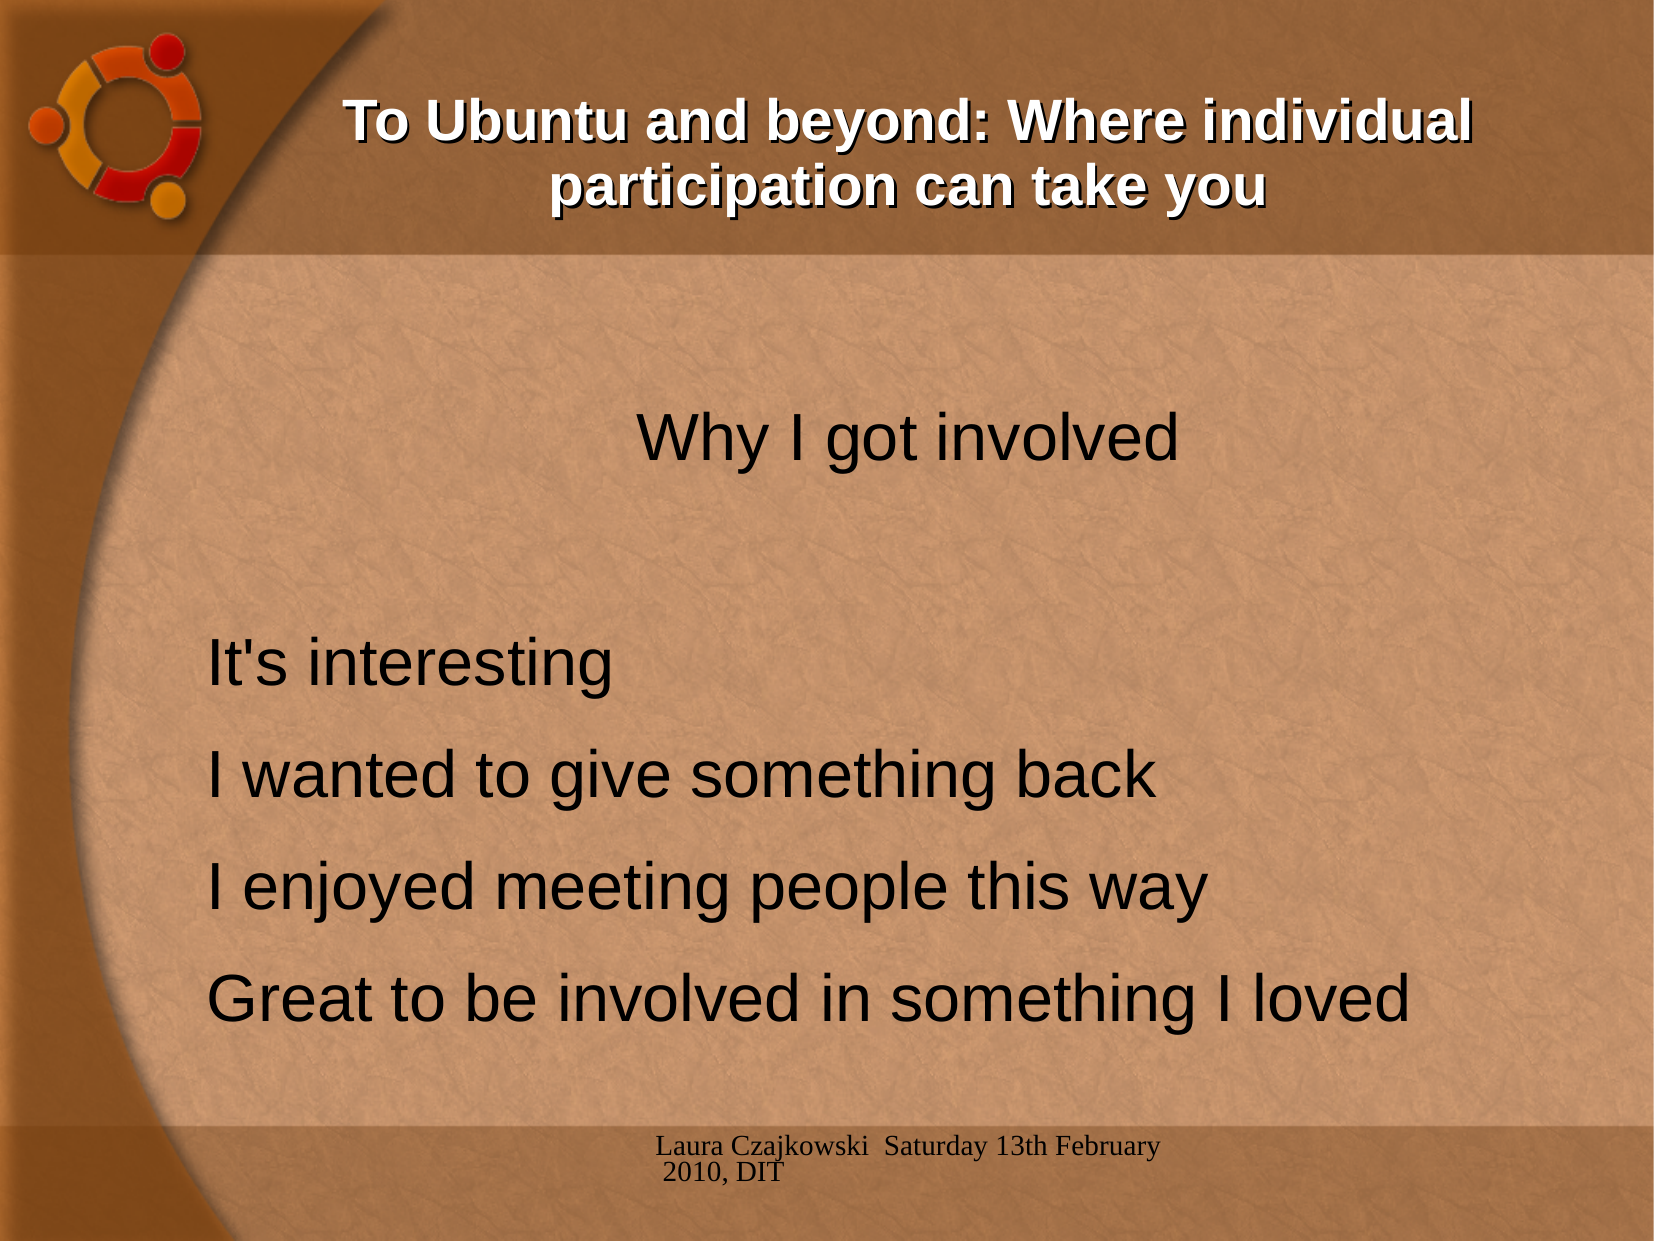

# To Ubuntu and beyond: Where individual participation can take you
Why I got involved
 It's interesting
 I wanted to give something back
 I enjoyed meeting people this way
 Great to be involved in something I loved
Laura Czajkowski Saturday 13th February 2010, DIT